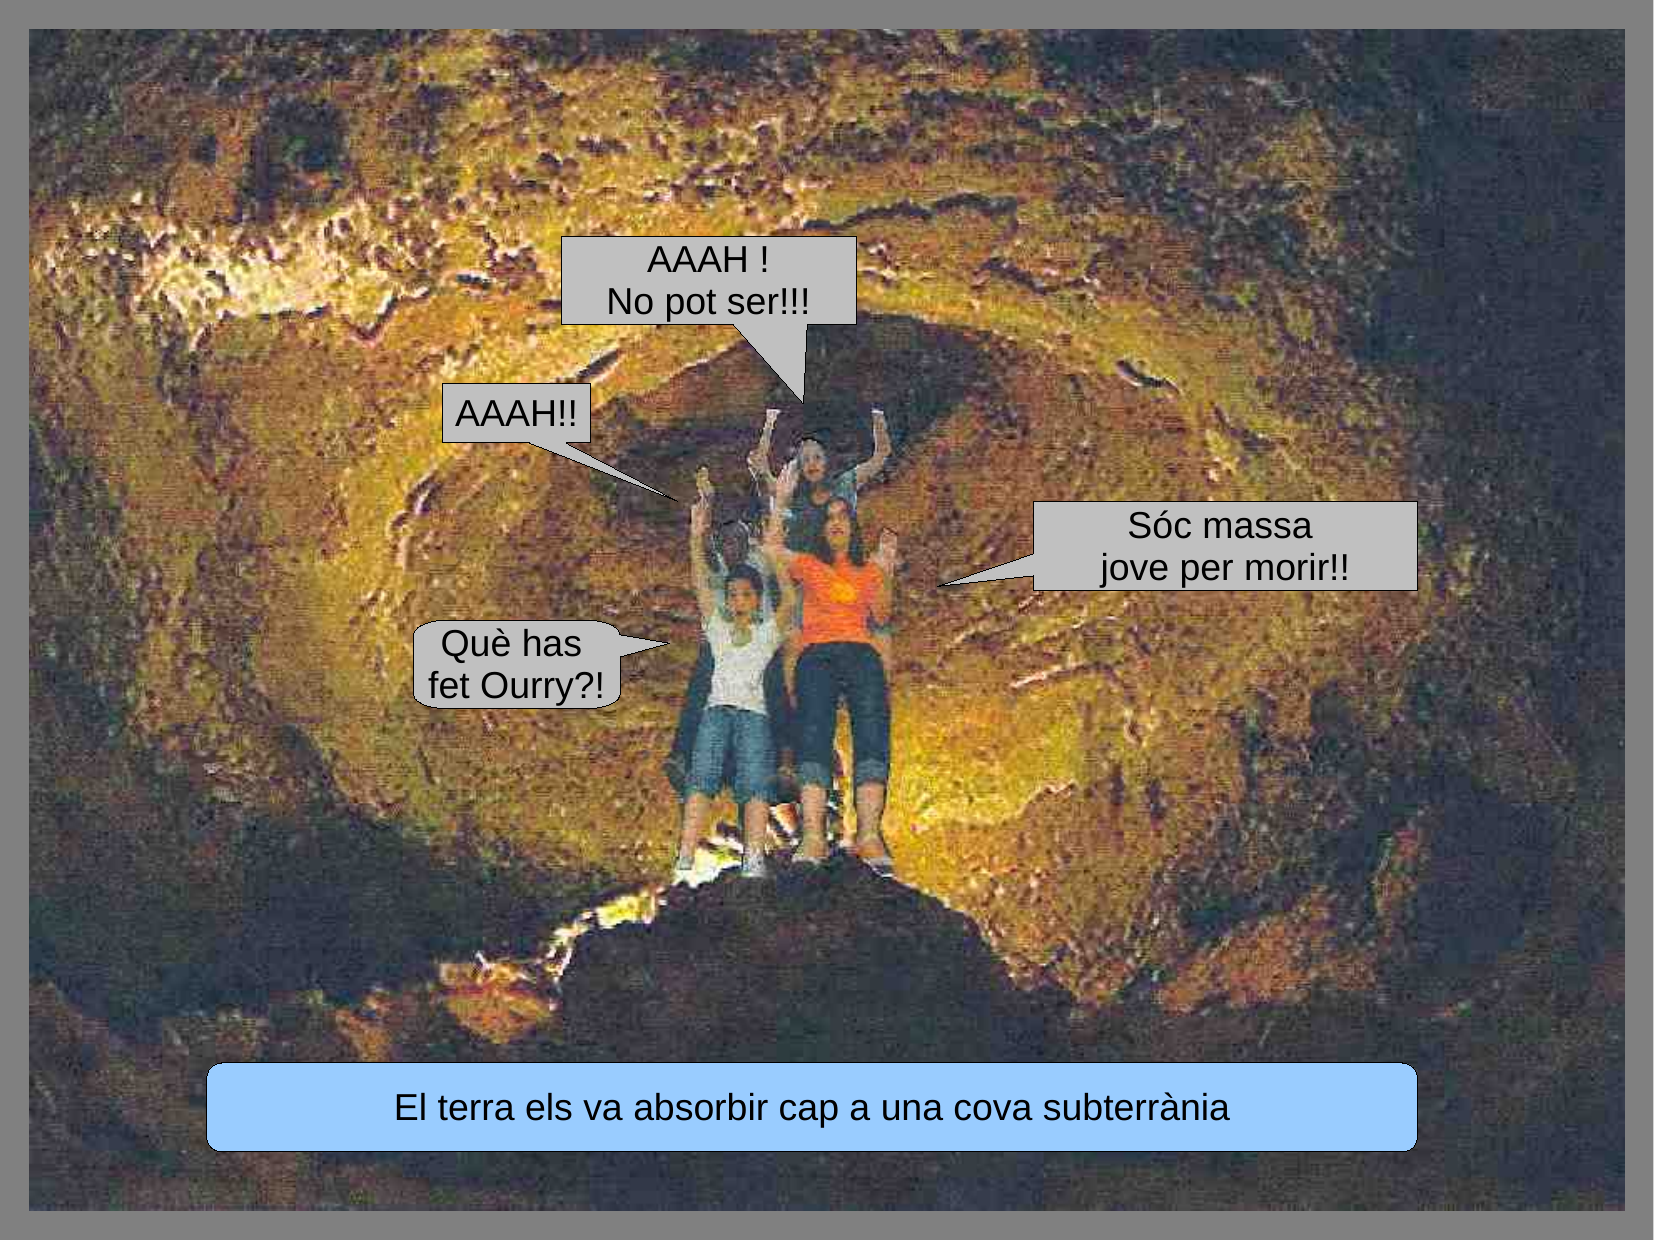

AAAH !
No pot ser!!!
AAAH!!
Sóc massa
jove per morir!!
Què has
fet Ourry?!
El terra els va absorbir cap a una cova subterrània